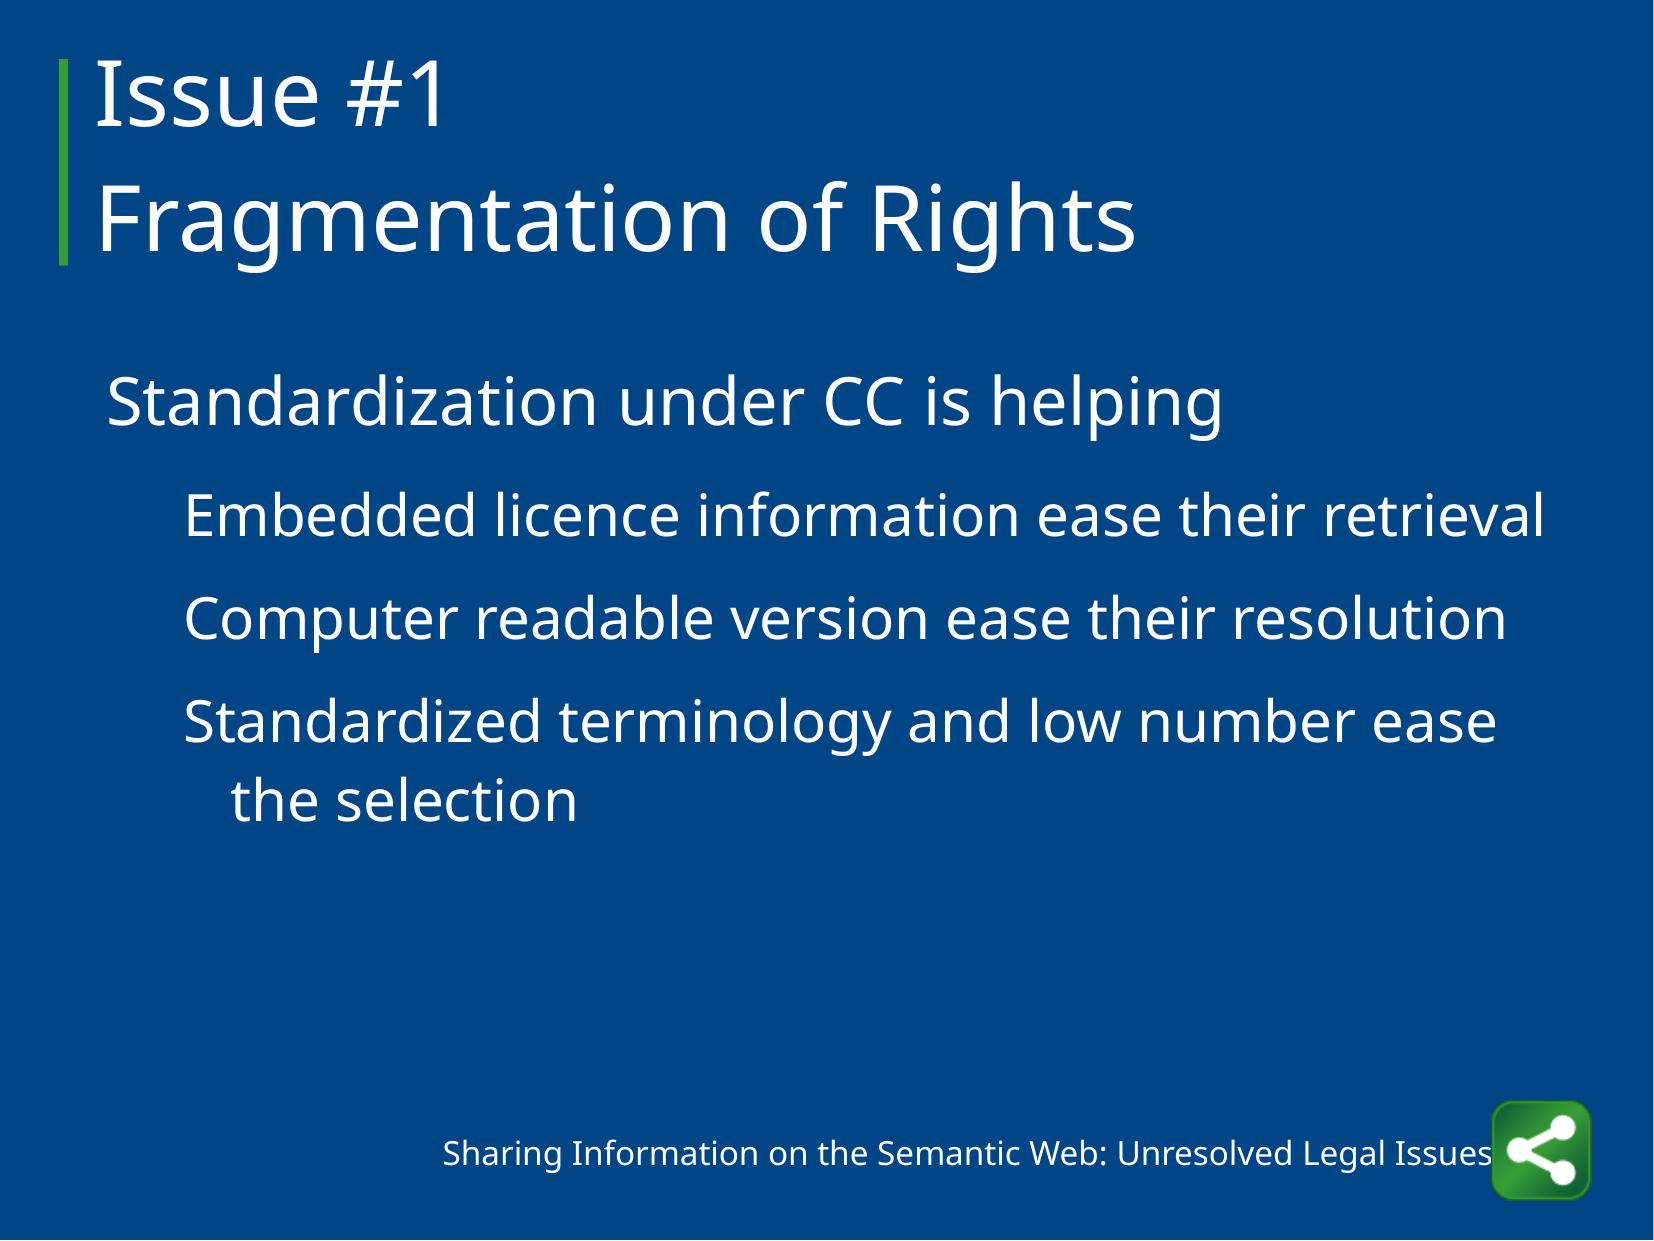

# Issue #1 Fragmentation of Rights
Standardization under CC is helping
Embedded licence information ease their retrieval
Computer readable version ease their resolution
Standardized terminology and low number ease the selection